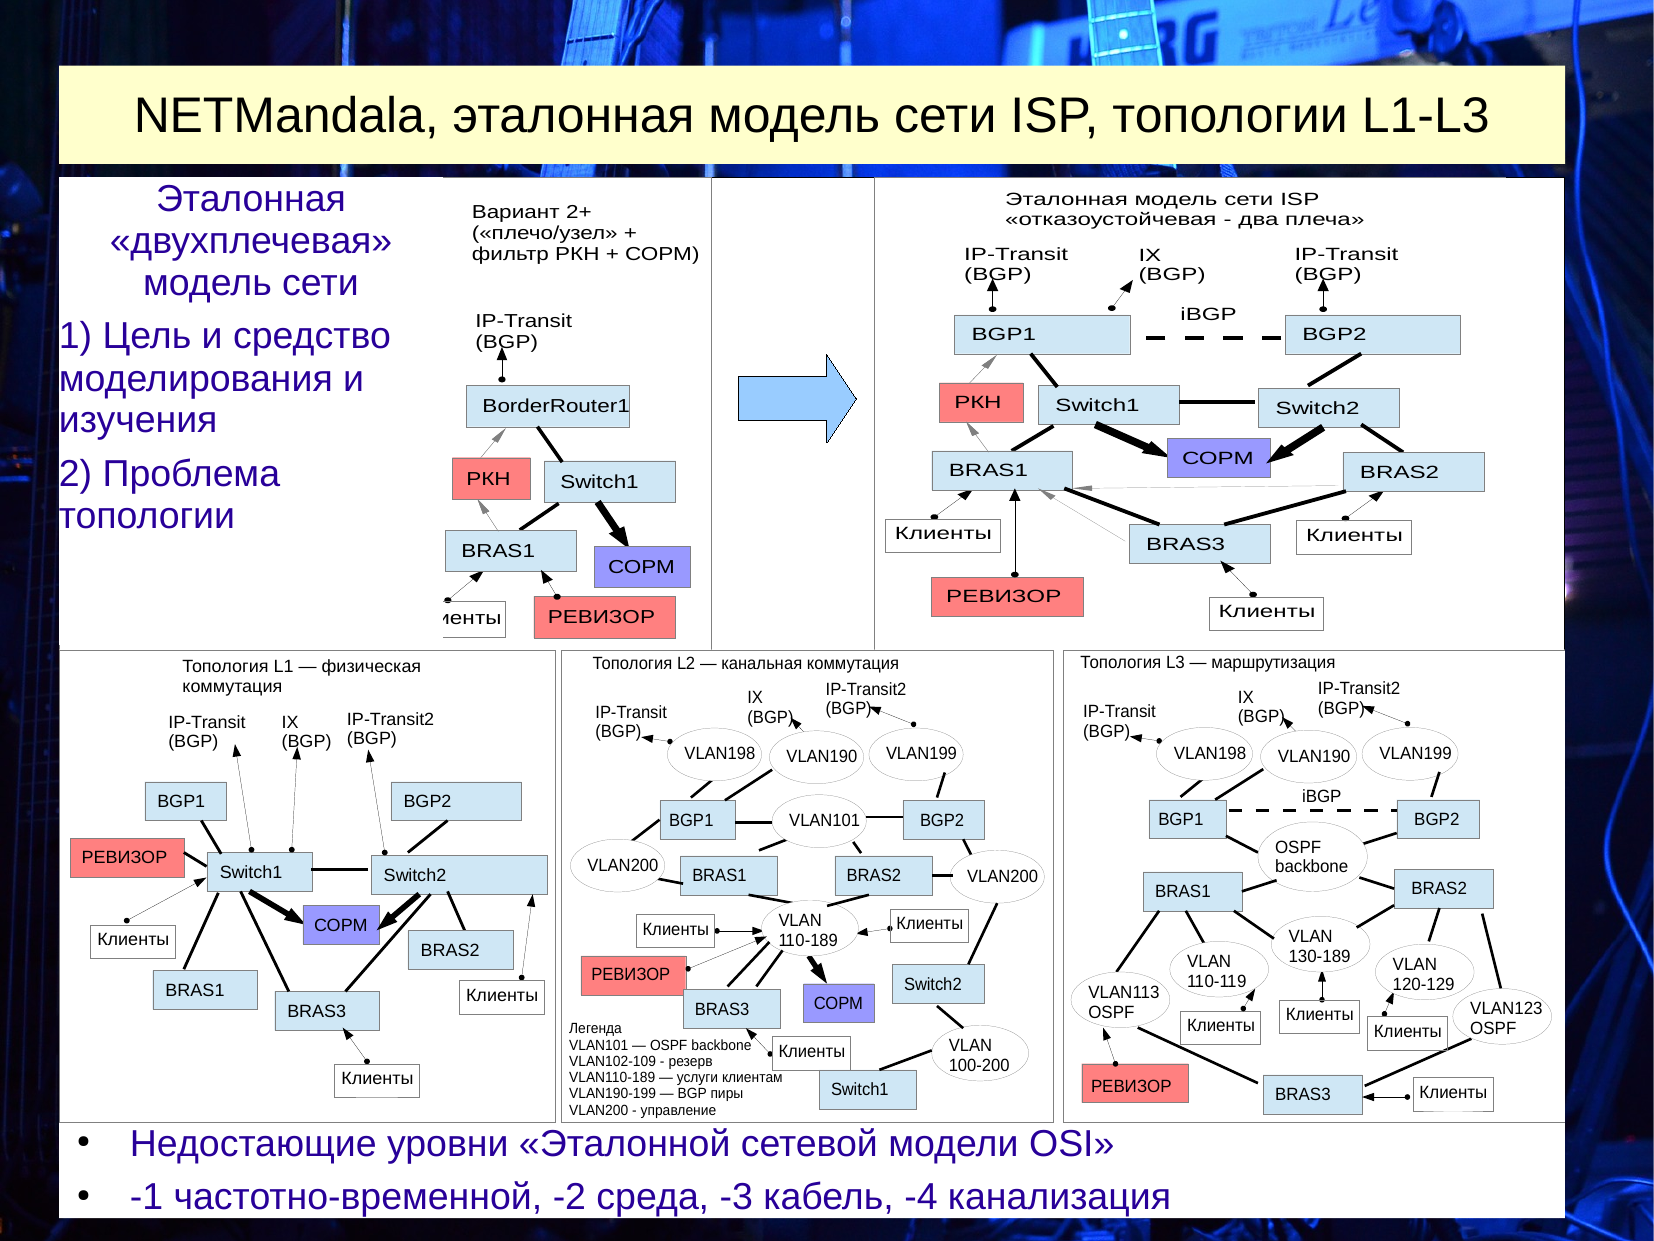

# NETMandala, эталонная модель сети ISP, топологии L1-L3
Эталонная «двухплечевая» модель сети
1) Цель и средство моделирования и изучения
2) Проблема топологии
Недостающие уровни «Эталонной сетевой модели OSI»
-1 частотно-временной, -2 среда, -3 кабель, -4 канализация